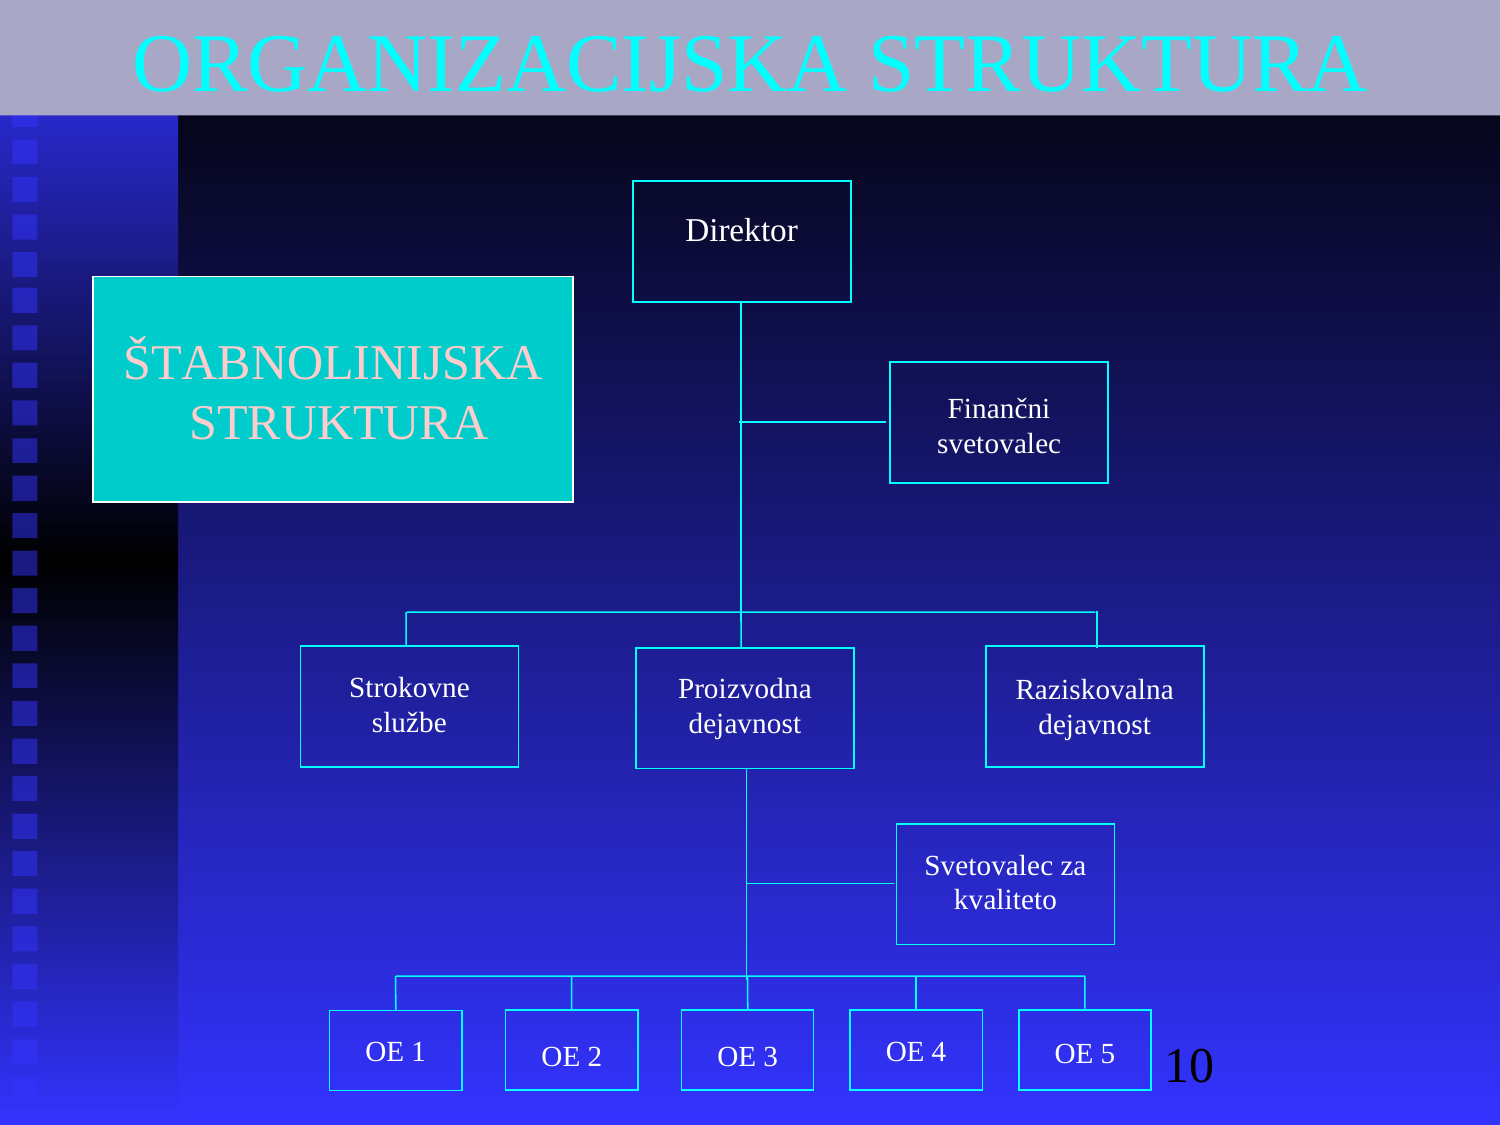

ORGANIZACIJSKA STRUKTURA
Direktor
Finančni
svetovalec
Strokovne
službe
Raziskovalna dejavnost
Proizvodna
dejavnost
Svetovalec za
kvaliteto
OE 2
OE 3
OE 4
OE 5
OE 1
ŠTABNOLINIJSKA
 STRUKTURA
10